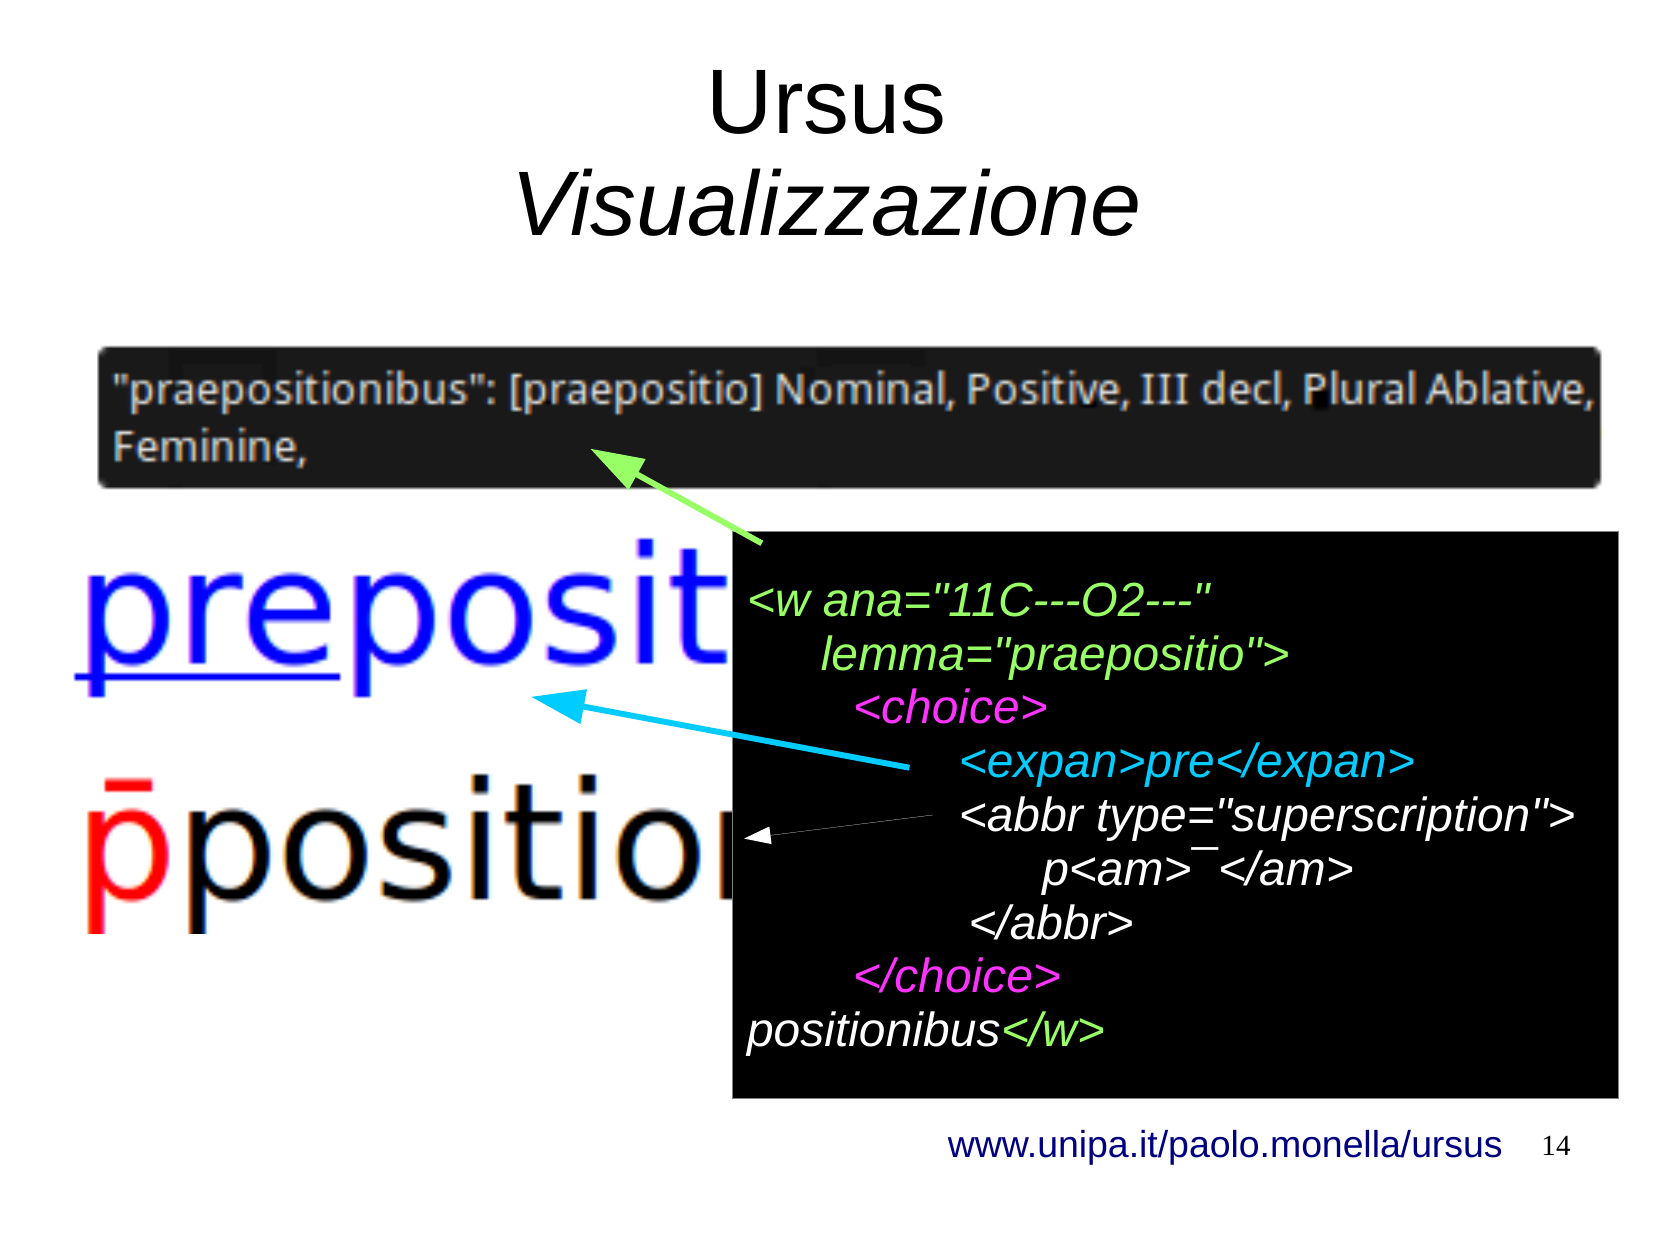

# Ursus Visualizzazione
<w ana="11C---O2---"
	lemma="praepositio">
 <choice>
 <expan>pre</expan>
 <abbr type="superscription">
				p<am>¯</am>
			</abbr>
 </choice>
positionibus</w>
www.unipa.it/paolo.monella/ursus
14